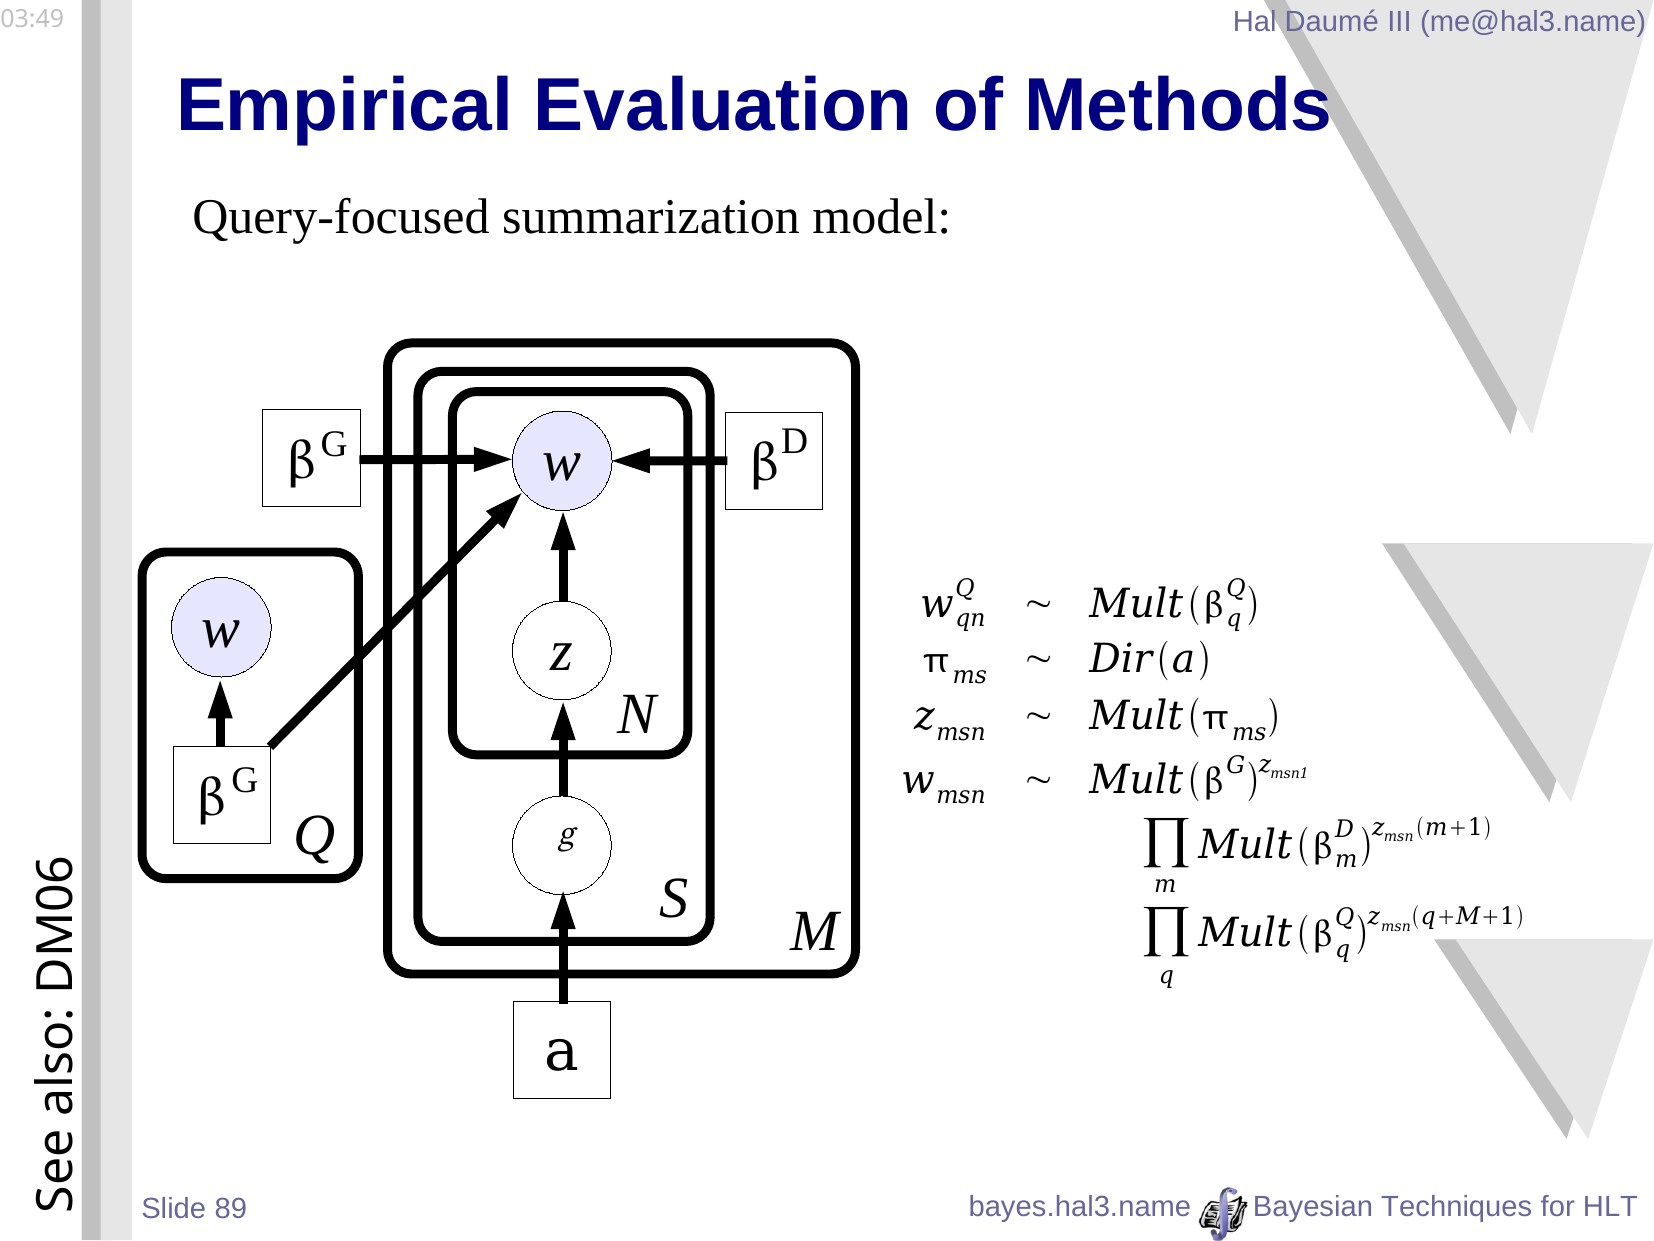

# Empirical Evaluation of Methods
Query-focused summarization model:

w

D
G
w
z
N

G

Q
S
M
See also: DM06
a